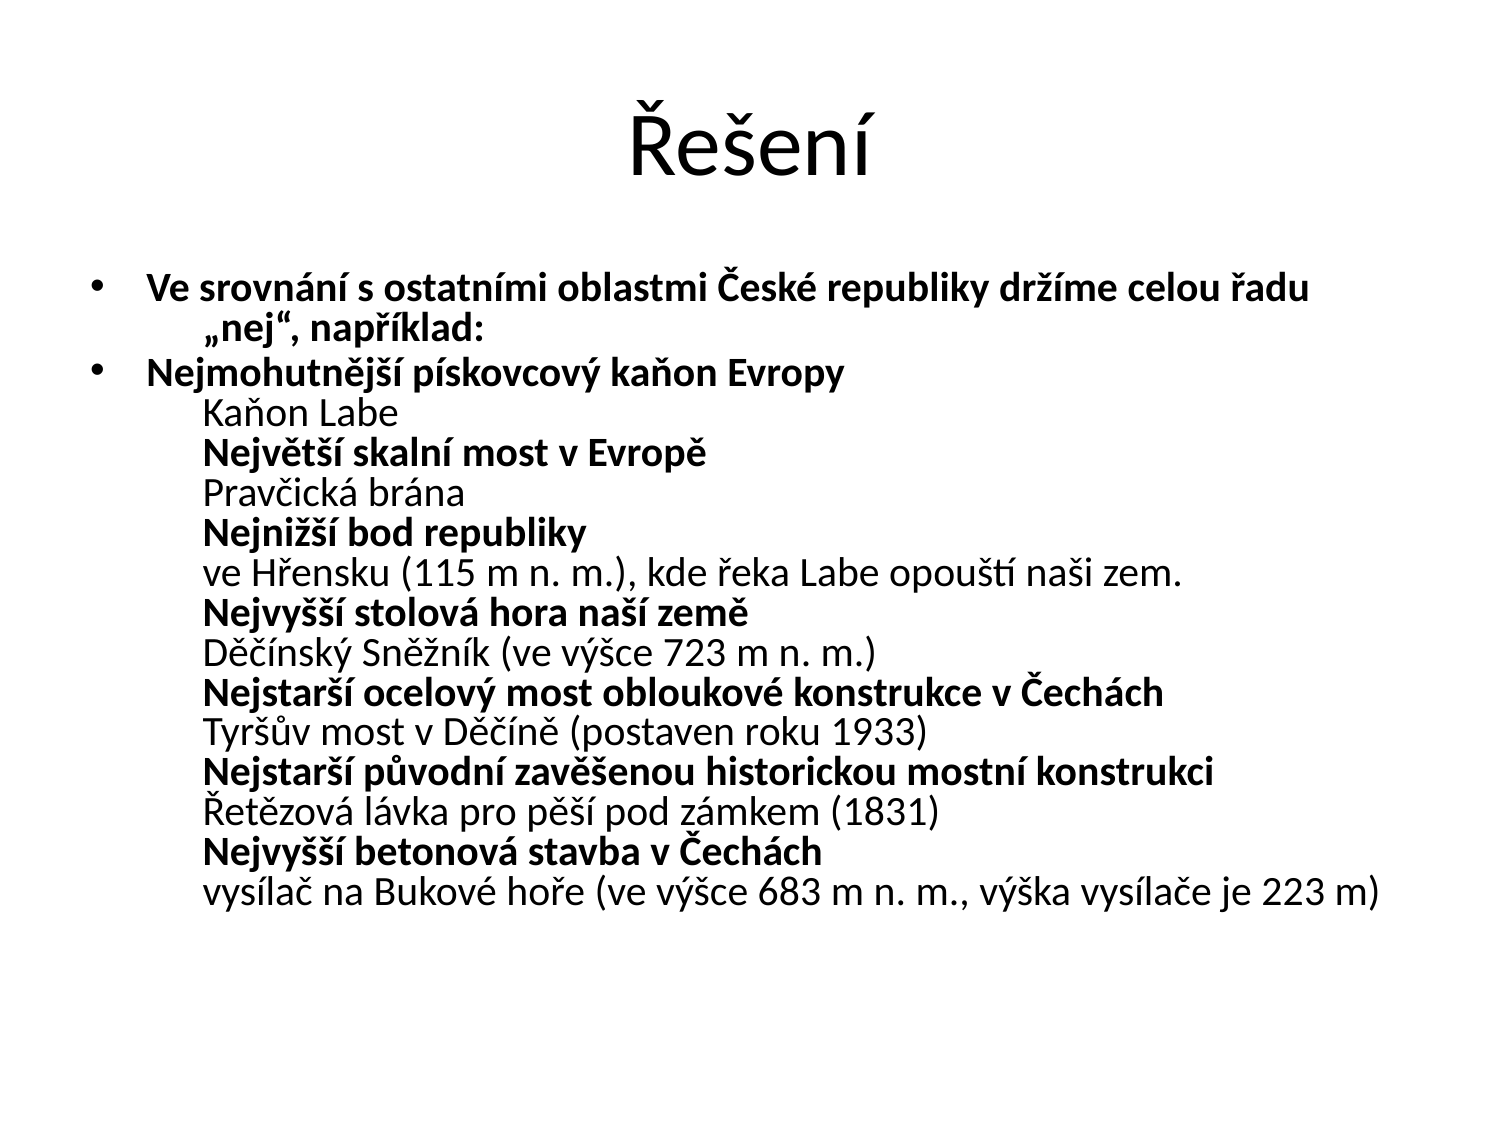

# Řešení
Ve srovnání s ostatními oblastmi České republiky držíme celou řadu „nej“, například:
Nejmohutnější pískovcový kaňon Evropy
Kaňon Labe
Největší skalní most v Evropě
Pravčická brána
Nejnižší bod republiky
ve Hřensku (115 m n. m.), kde řeka Labe opouští naši zem.
Nejvyšší stolová hora naší země
Děčínský Sněžník (ve výšce 723 m n. m.)
Nejstarší ocelový most obloukové konstrukce v Čechách
Tyršův most v Děčíně (postaven roku 1933)
Nejstarší původní zavěšenou historickou mostní konstrukci
Řetězová lávka pro pěší pod zámkem (1831)
Nejvyšší betonová stavba v Čechách
vysílač na Bukové hoře (ve výšce 683 m n. m., výška vysílače je 223 m)